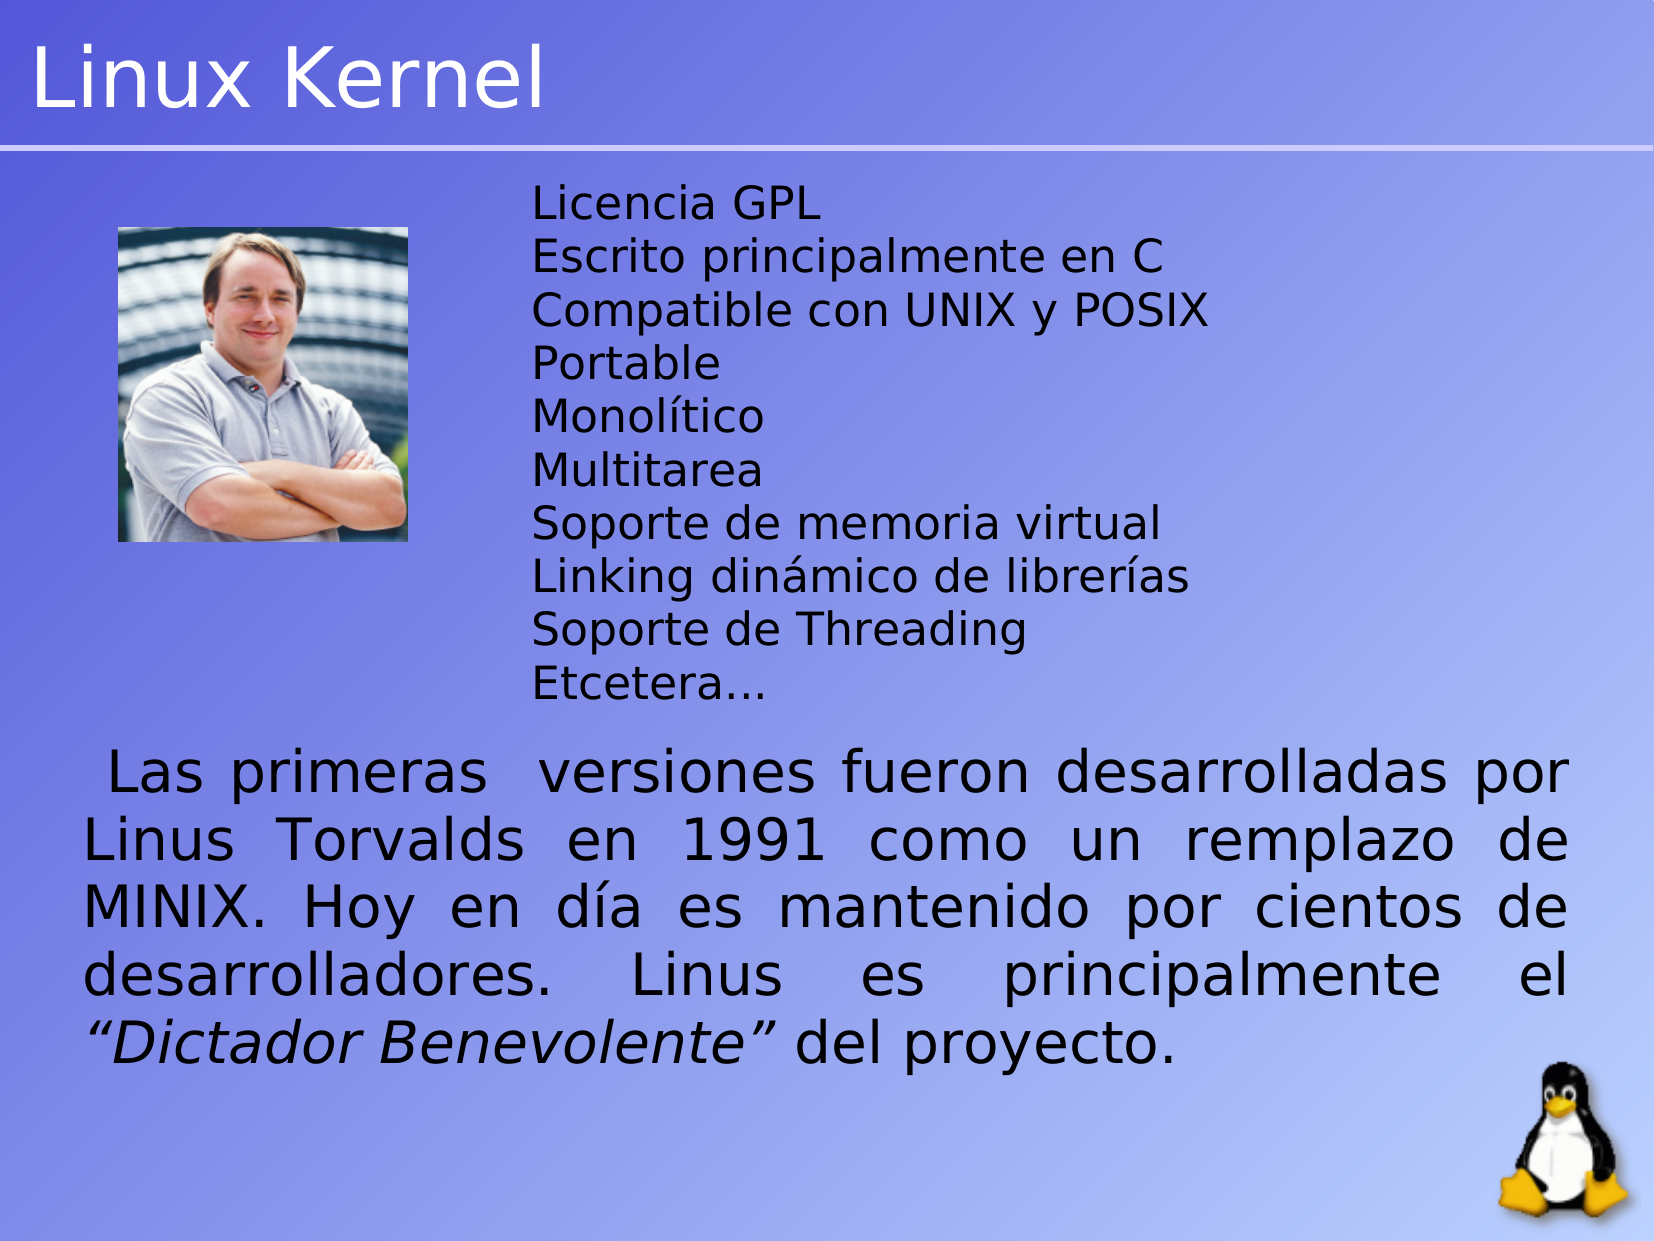

# Linux Kernel
Licencia GPL
Escrito principalmente en C
Compatible con UNIX y POSIX
Portable
Monolítico
Multitarea
Soporte de memoria virtual
Linking dinámico de librerías
Soporte de Threading
Etcetera...
Las primeras versiones fueron desarrolladas por Linus Torvalds en 1991 como un remplazo de MINIX. Hoy en día es mantenido por cientos de desarrolladores. Linus es principalmente el “Dictador Benevolente” del proyecto.